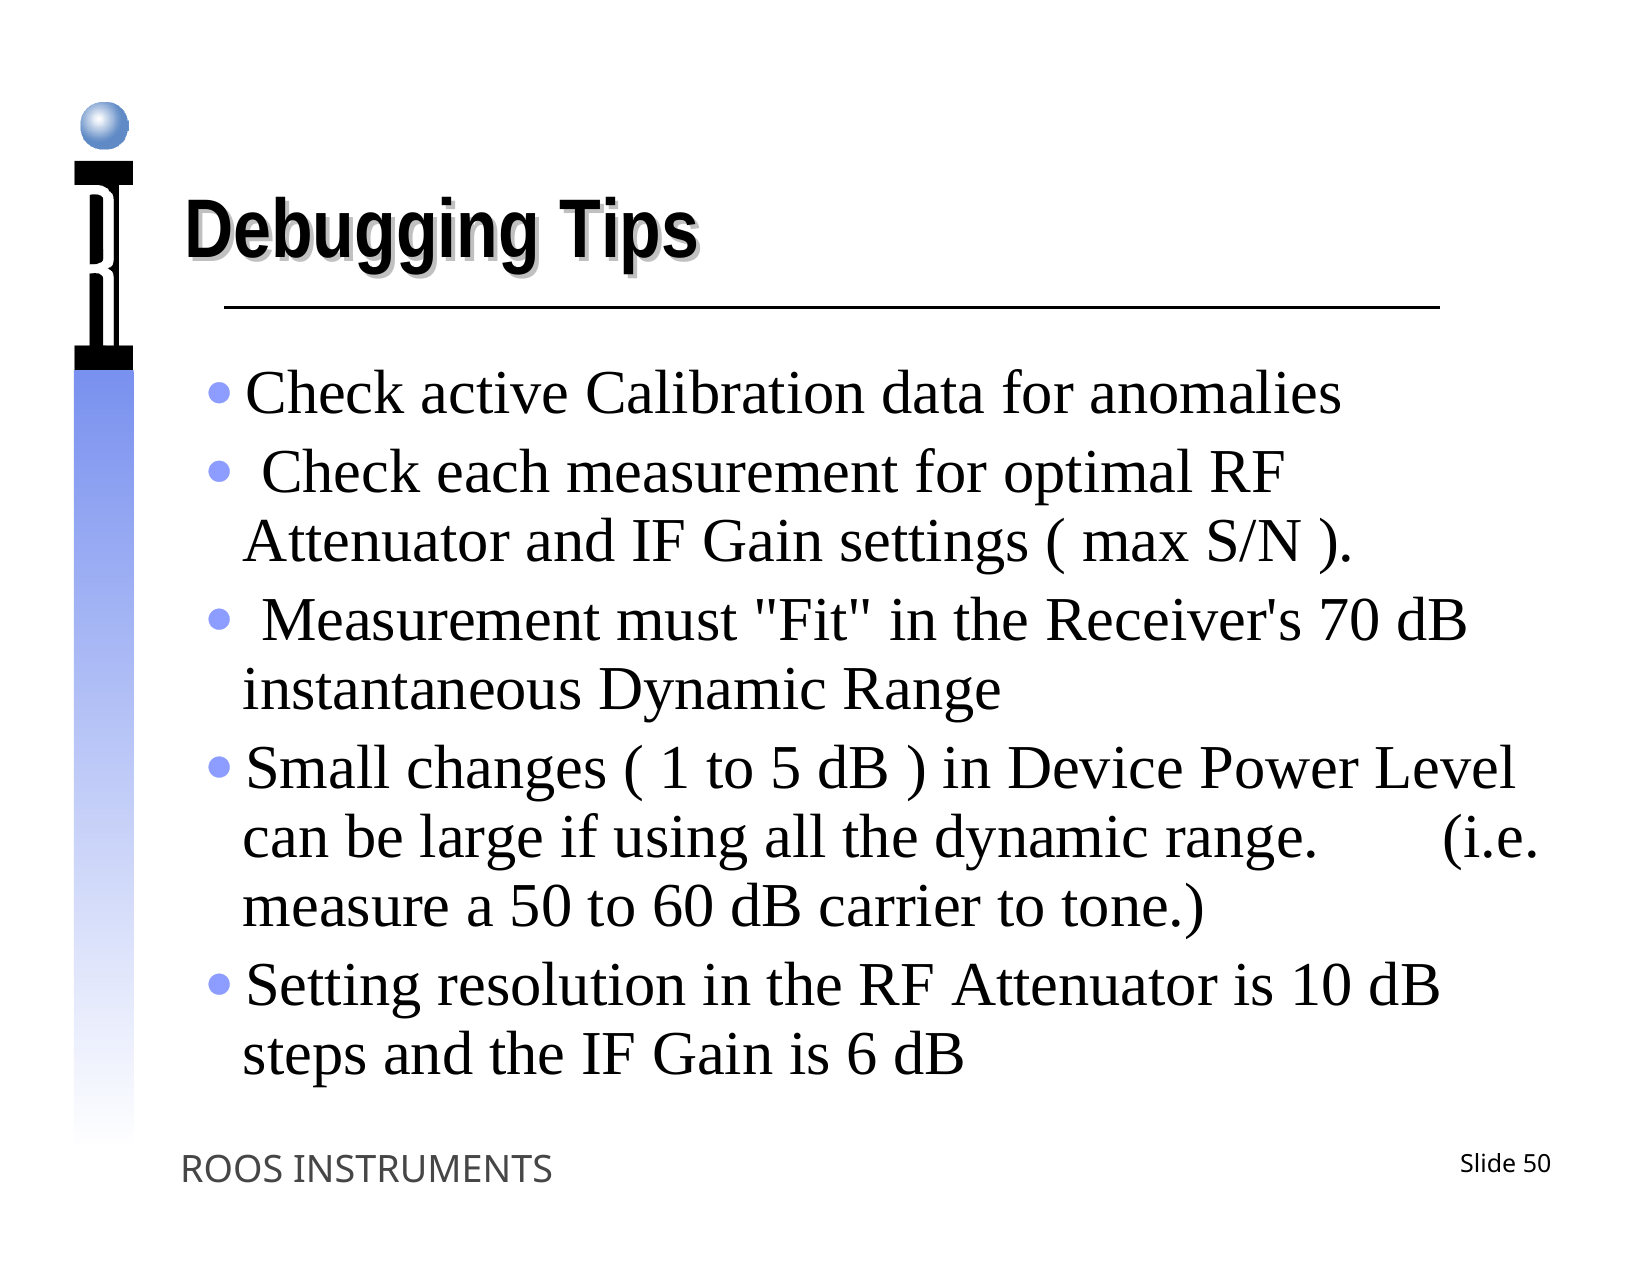

Debugging Tips
Check active Calibration data for anomalies
 Check each measurement for optimal RF Attenuator and IF Gain settings ( max S/N ).
 Measurement must "Fit" in the Receiver's 70 dB instantaneous Dynamic Range
Small changes ( 1 to 5 dB ) in Device Power Level can be large if using all the dynamic range. 		(i.e. measure a 50 to 60 dB carrier to tone.)
Setting resolution in the RF Attenuator is 10 dB steps and the IF Gain is 6 dB
50